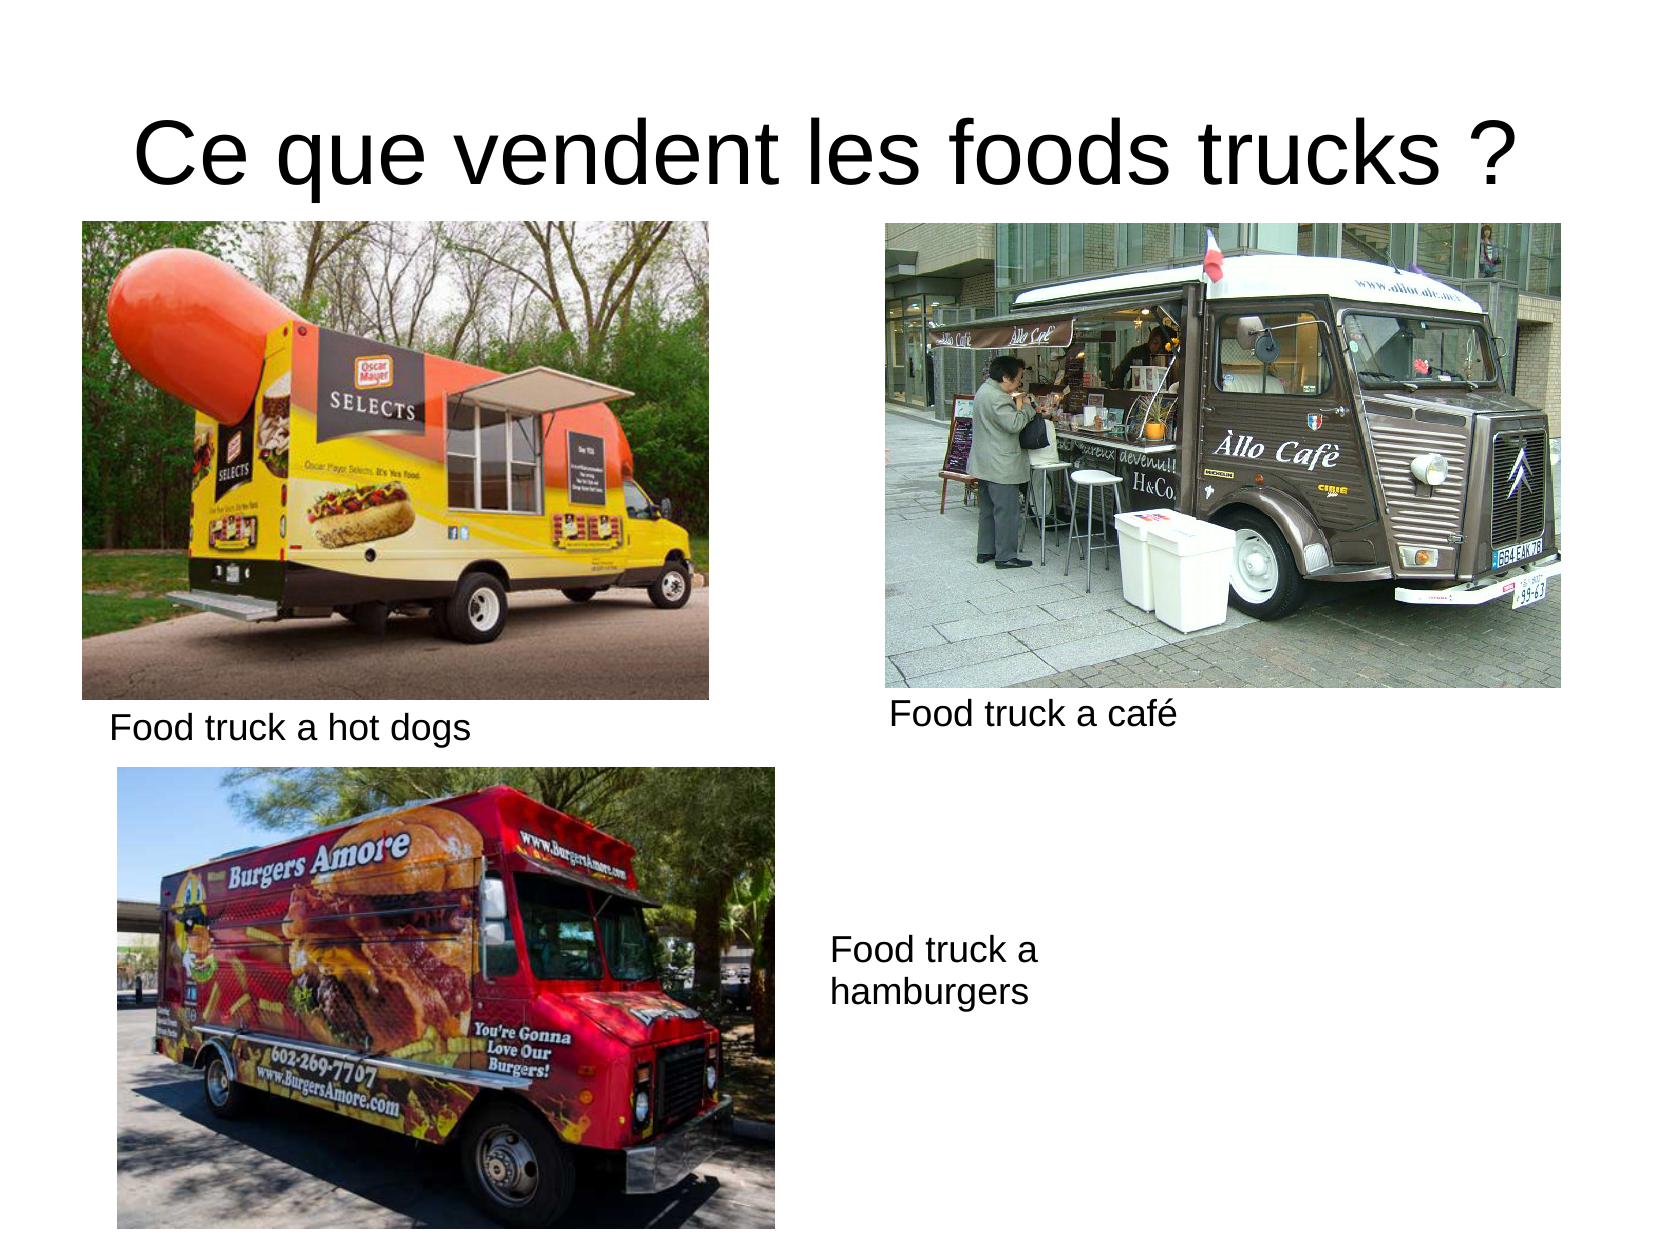

# Ce que vendent les foods trucks ?
Food truck a café
Food truck a hot dogs
Food truck a hamburgers